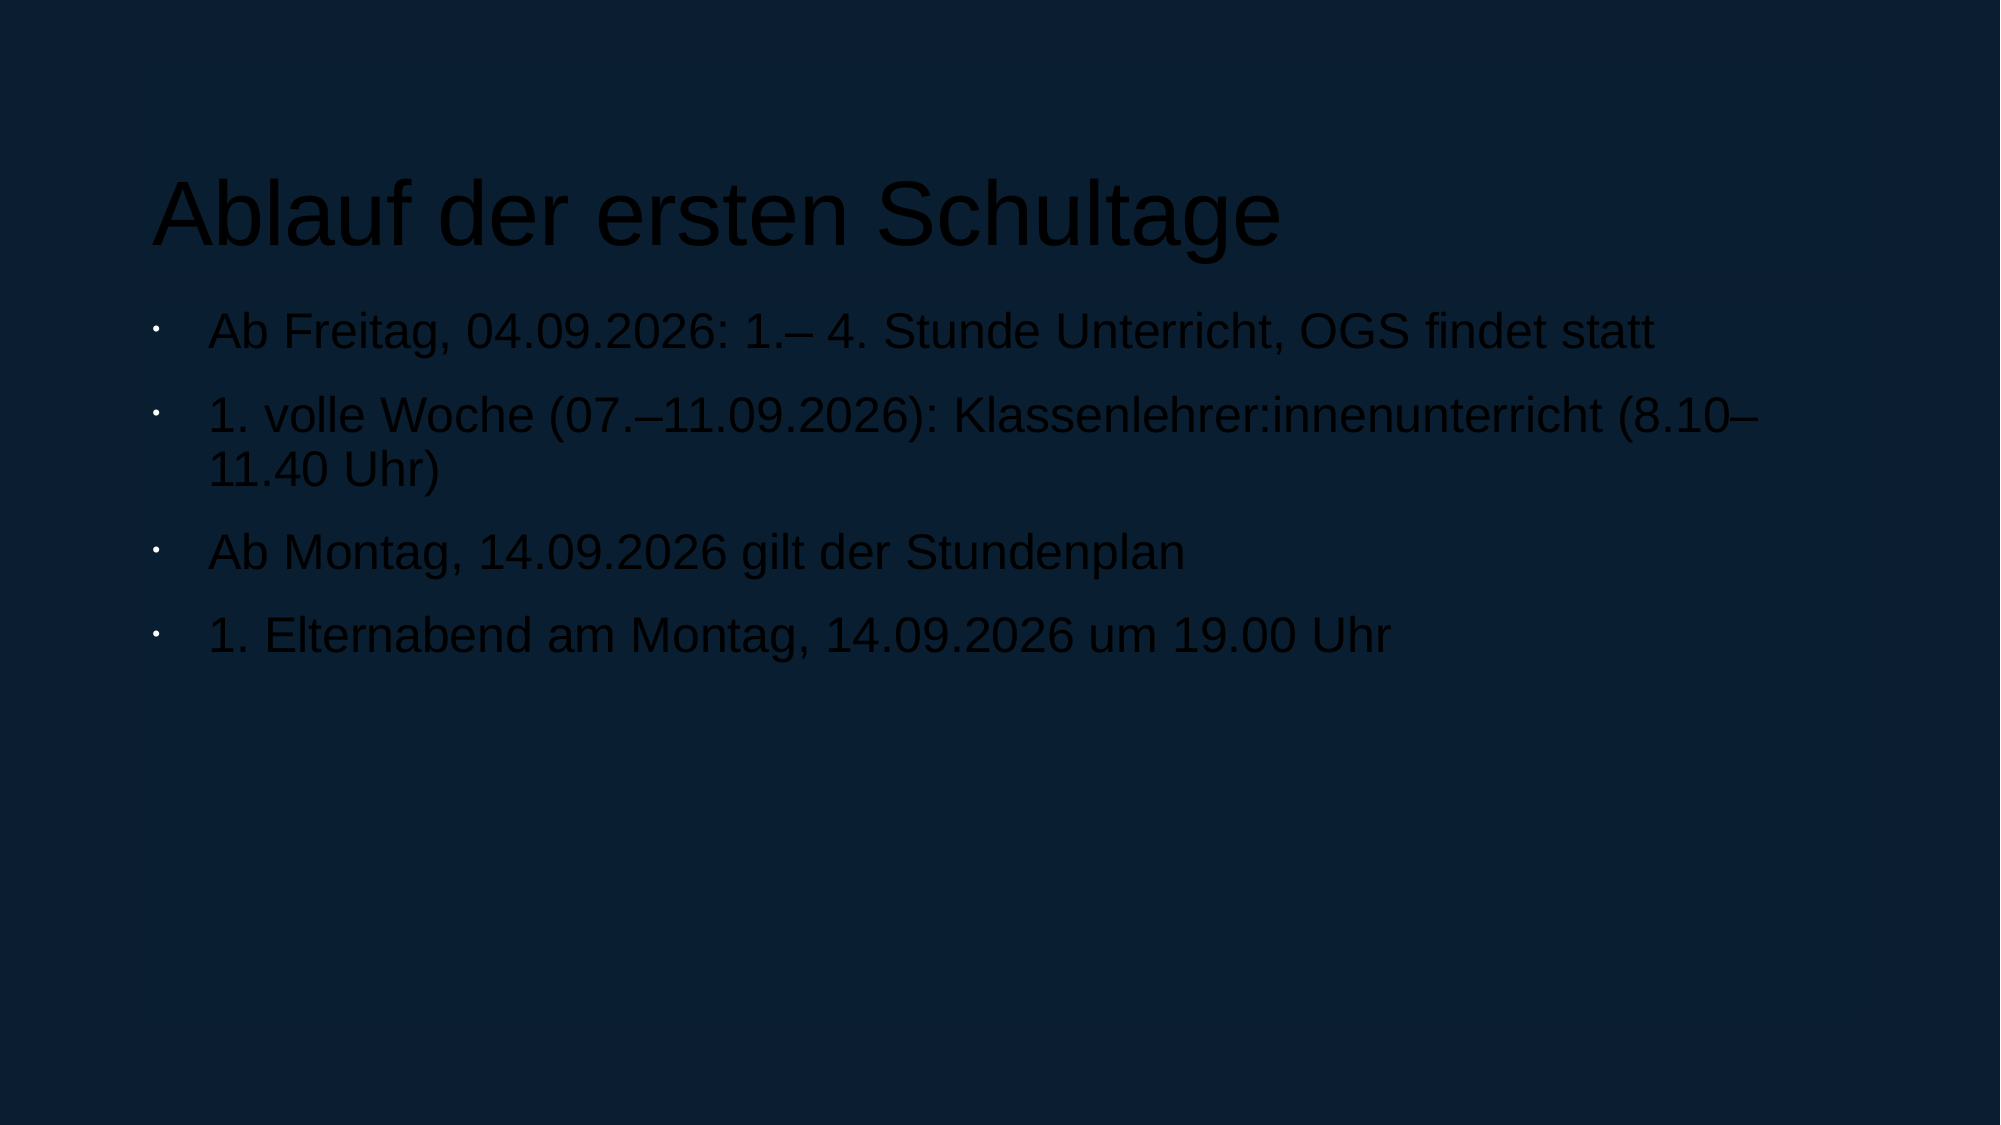

# Ablauf der ersten Schultage
Ab Freitag, 04.09.2026: 1.– 4. Stunde Unterricht, OGS findet statt
1. volle Woche (07.–11.09.2026): Klassenlehrer:innenunterricht (8.10–11.40 Uhr)
Ab Montag, 14.09.2026 gilt der Stundenplan
1. Elternabend am Montag, 14.09.2026 um 19.00 Uhr